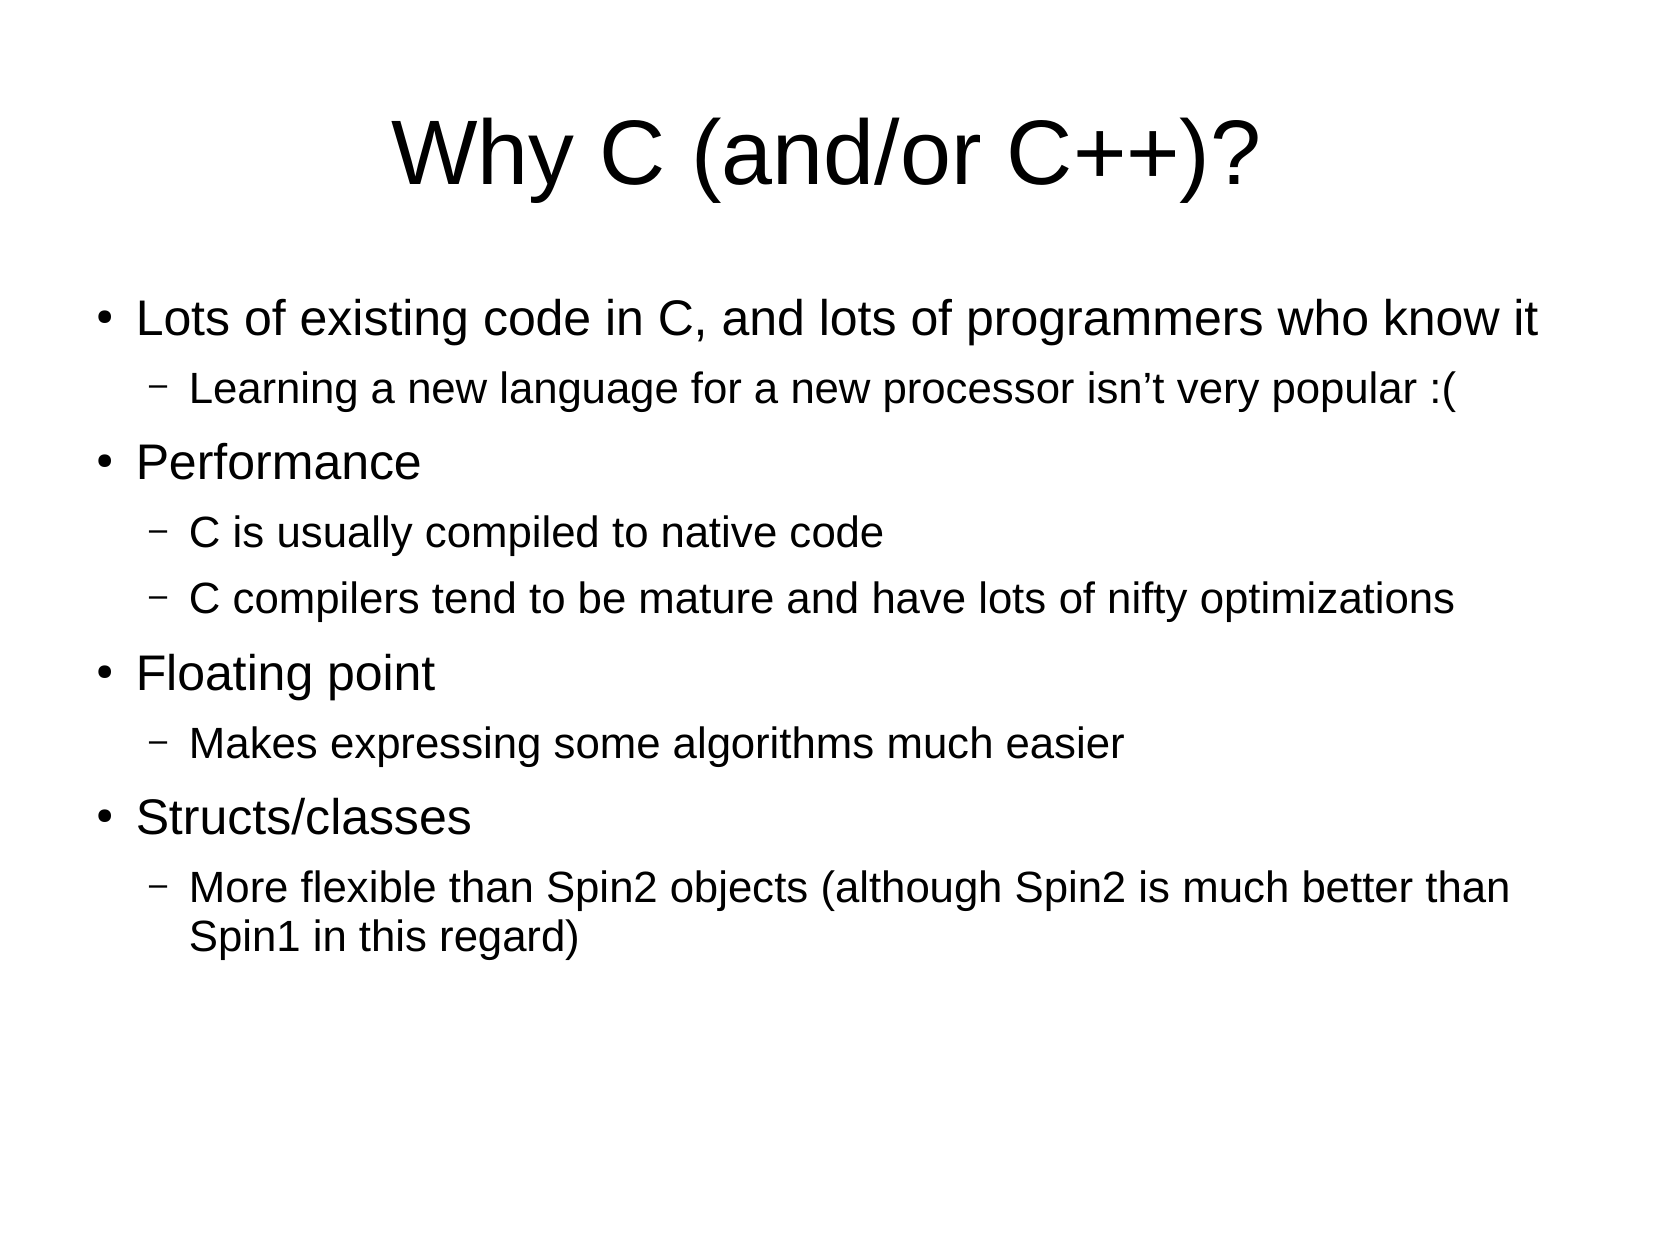

# Why C (and/or C++)?
Lots of existing code in C, and lots of programmers who know it
Learning a new language for a new processor isn’t very popular :(
Performance
C is usually compiled to native code
C compilers tend to be mature and have lots of nifty optimizations
Floating point
Makes expressing some algorithms much easier
Structs/classes
More flexible than Spin2 objects (although Spin2 is much better than Spin1 in this regard)